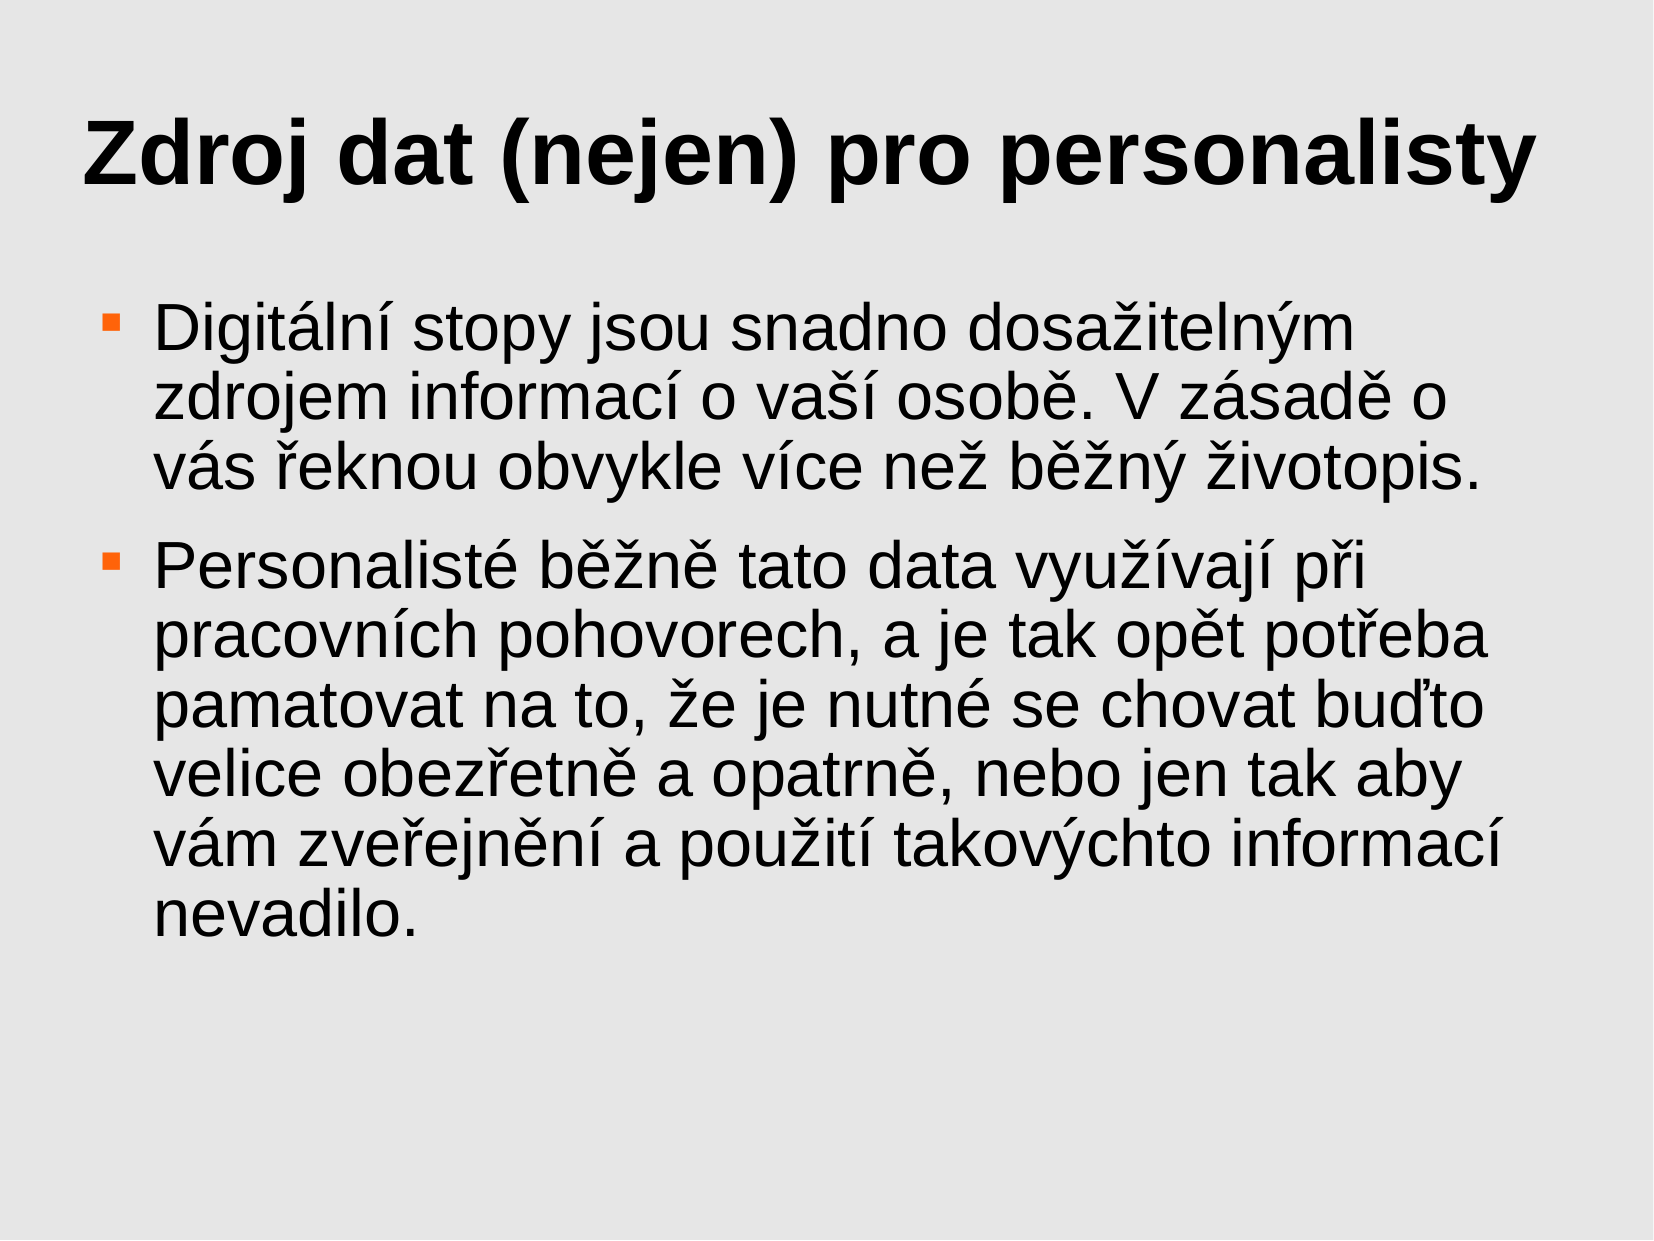

# Zdroj dat (nejen) pro personalisty
Digitální stopy jsou snadno dosažitelným zdrojem informací o vaší osobě. V zásadě o vás řeknou obvykle více než běžný životopis.
Personalisté běžně tato data využívají při pracovních pohovorech, a je tak opět potřeba pamatovat na to, že je nutné se chovat buďto velice obezřetně a opatrně, nebo jen tak aby vám zveřejnění a použití takovýchto informací nevadilo.